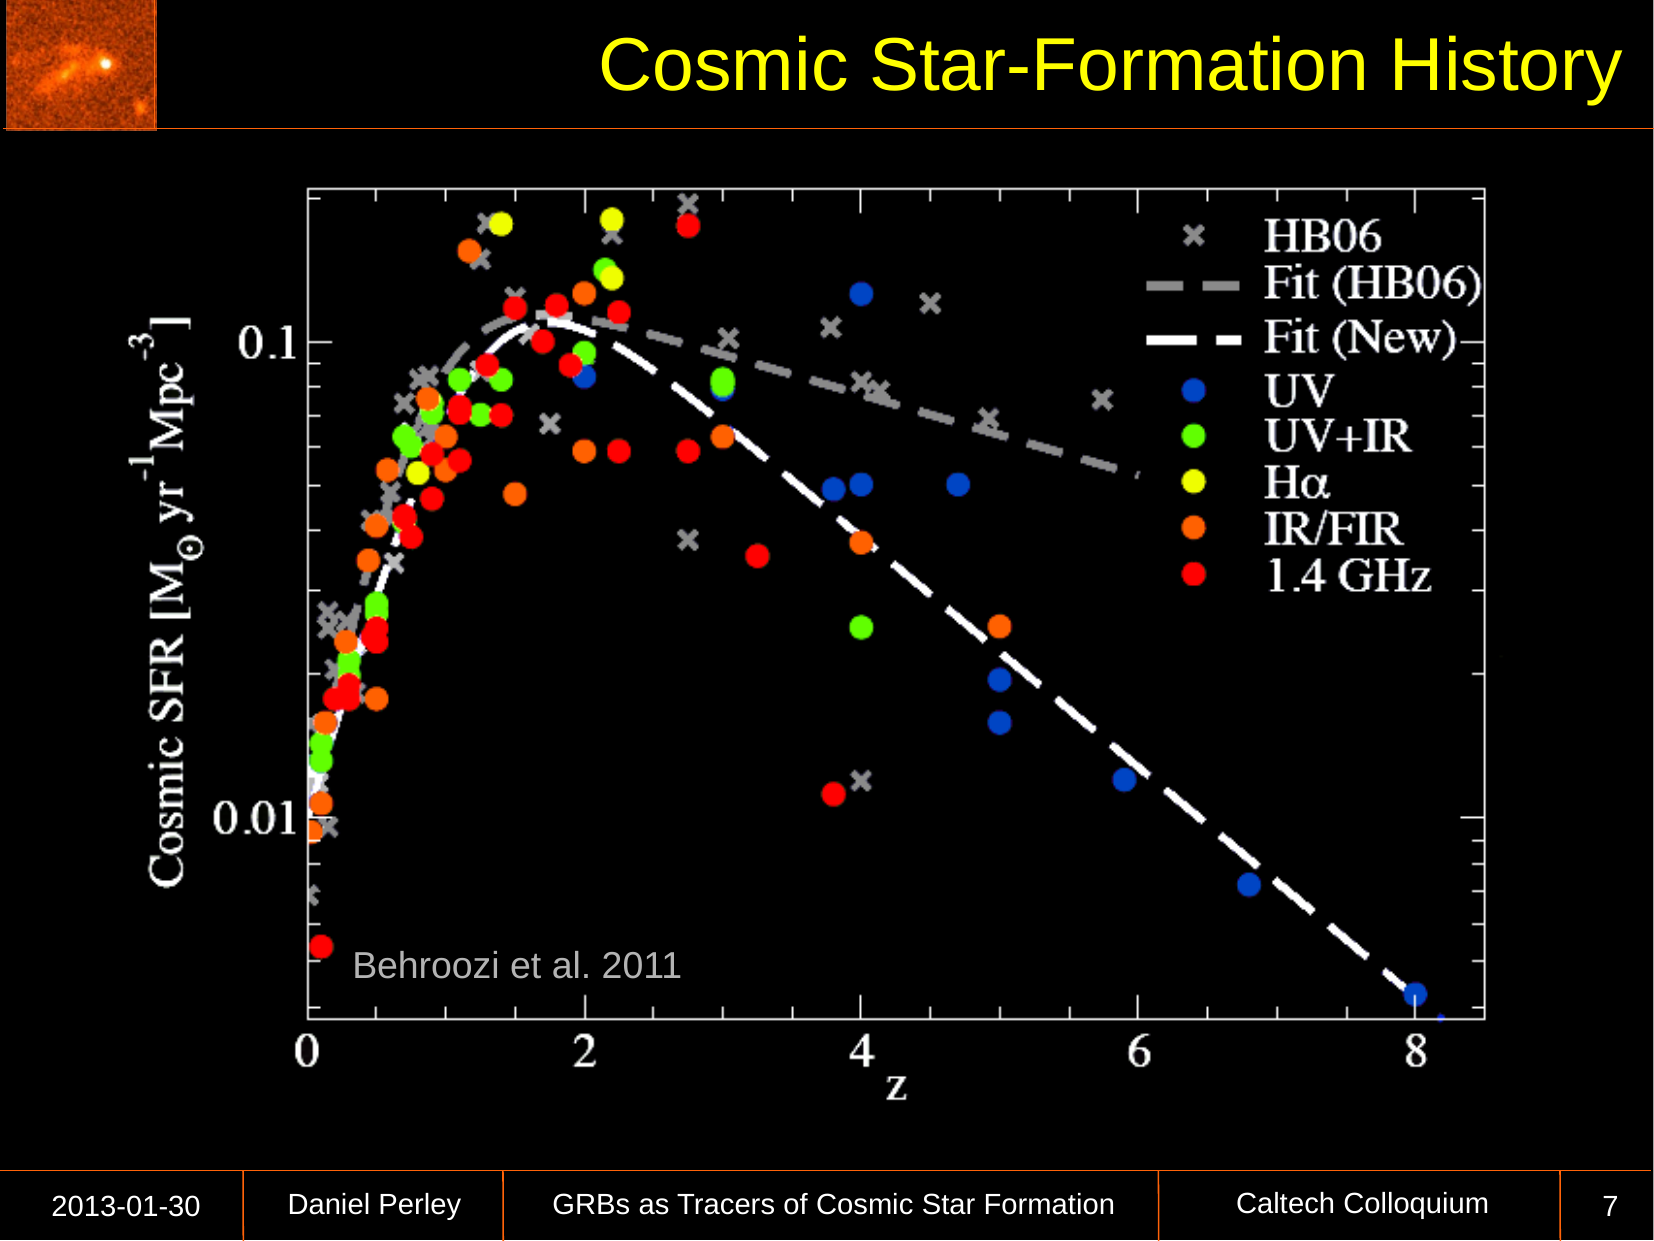

# Cosmic Star-Formation History
Behroozi et al. 2011
2013-01-30
7